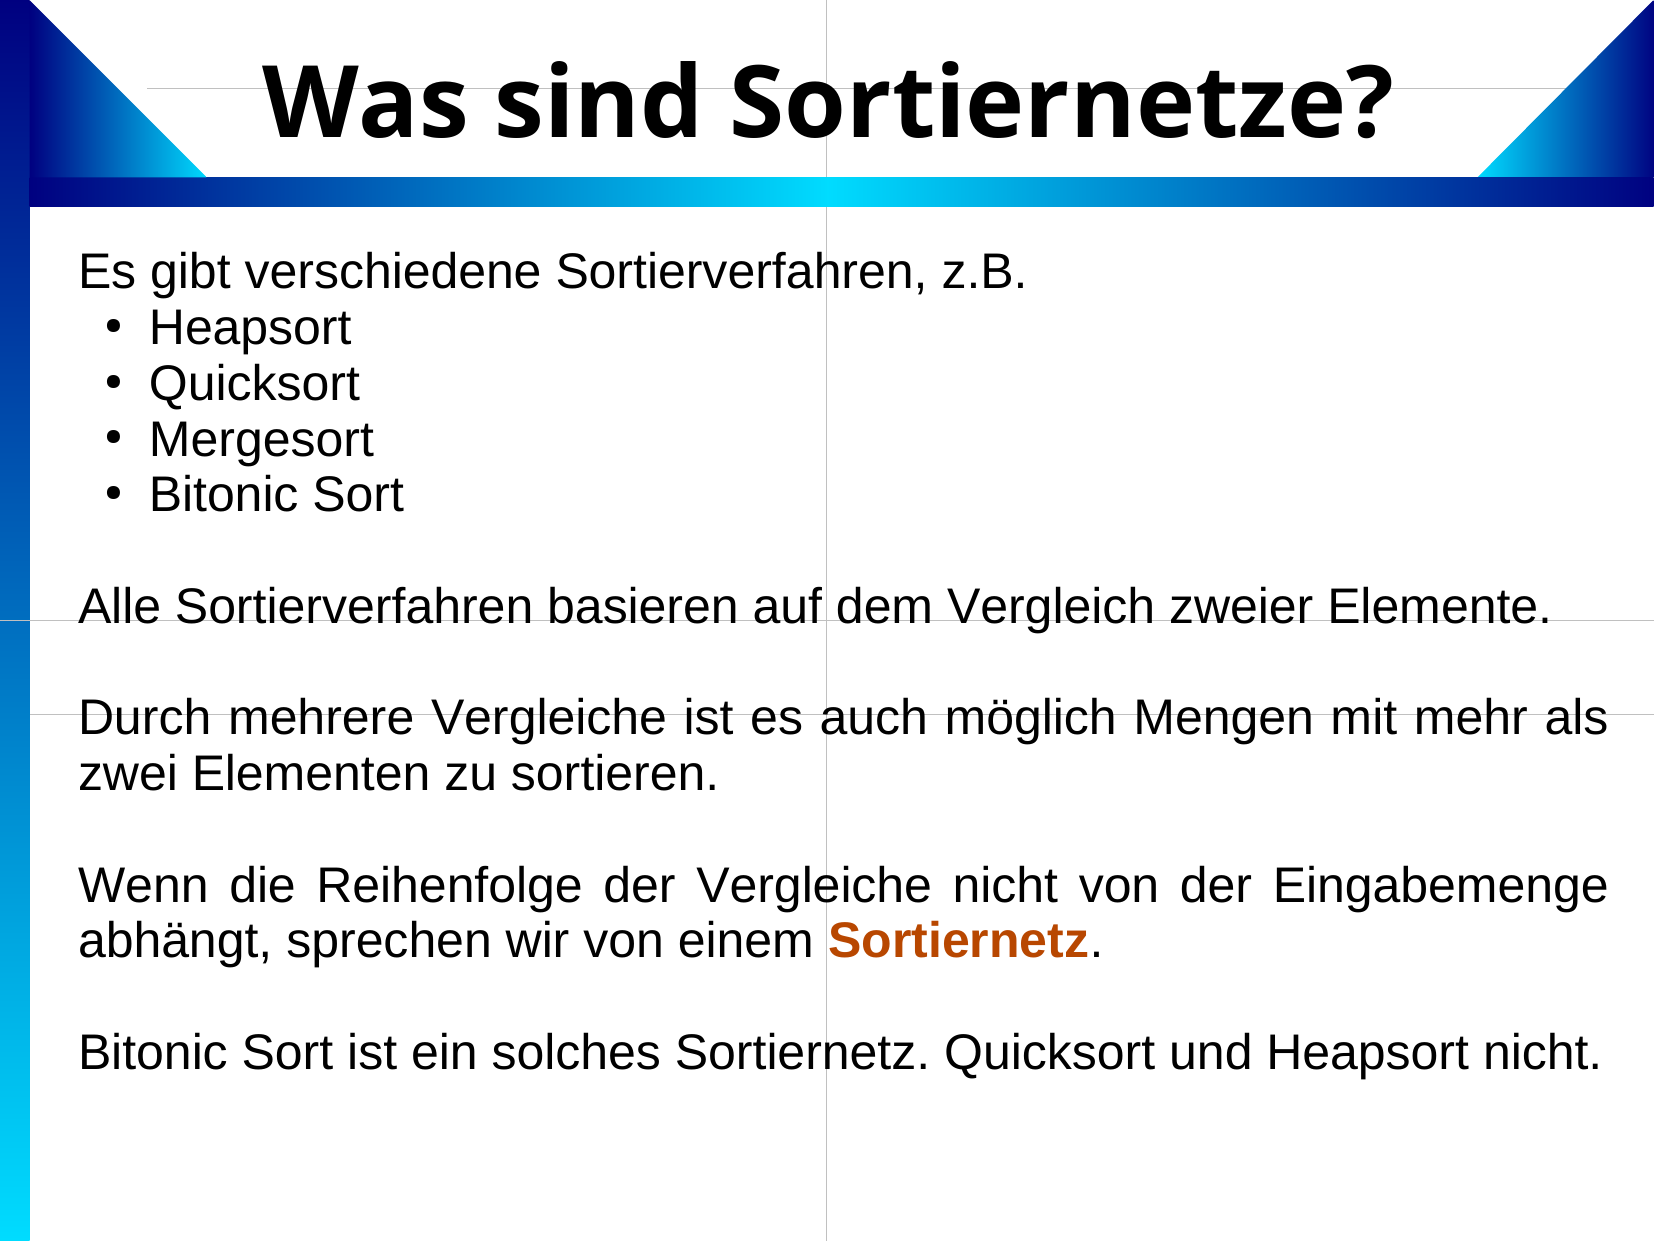

Was sind Sortiernetze?
Es gibt verschiedene Sortierverfahren, z.B.
Heapsort
Quicksort
Mergesort
Bitonic Sort
Alle Sortierverfahren basieren auf dem Vergleich zweier Elemente.
Durch mehrere Vergleiche ist es auch möglich Mengen mit mehr als zwei Elementen zu sortieren.
Wenn die Reihenfolge der Vergleiche nicht von der Eingabemenge abhängt, sprechen wir von einem Sortiernetz.
Bitonic Sort ist ein solches Sortiernetz. Quicksort und Heapsort nicht.